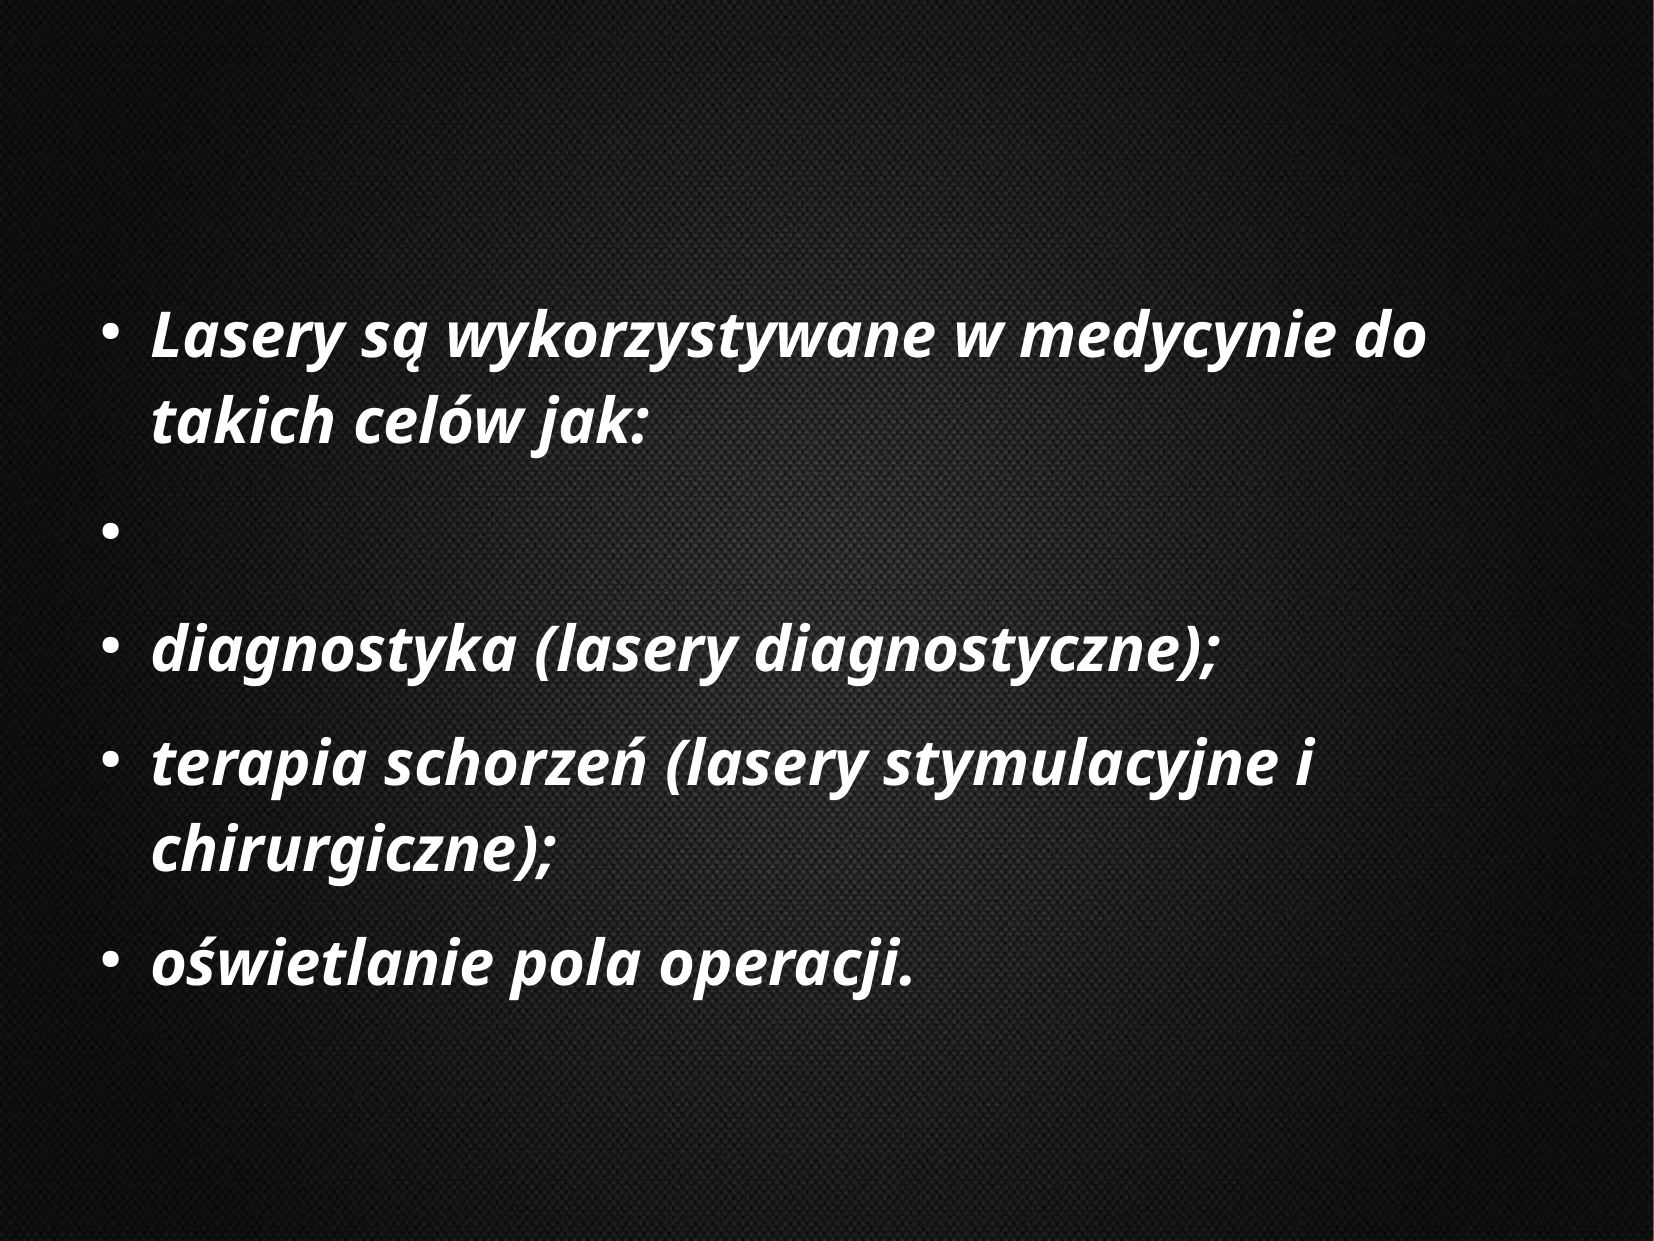

#
Lasery są wykorzystywane w medycynie do takich celów jak:
diagnostyka (lasery diagnostyczne);
terapia schorzeń (lasery stymulacyjne i chirurgiczne);
oświetlanie pola operacji.